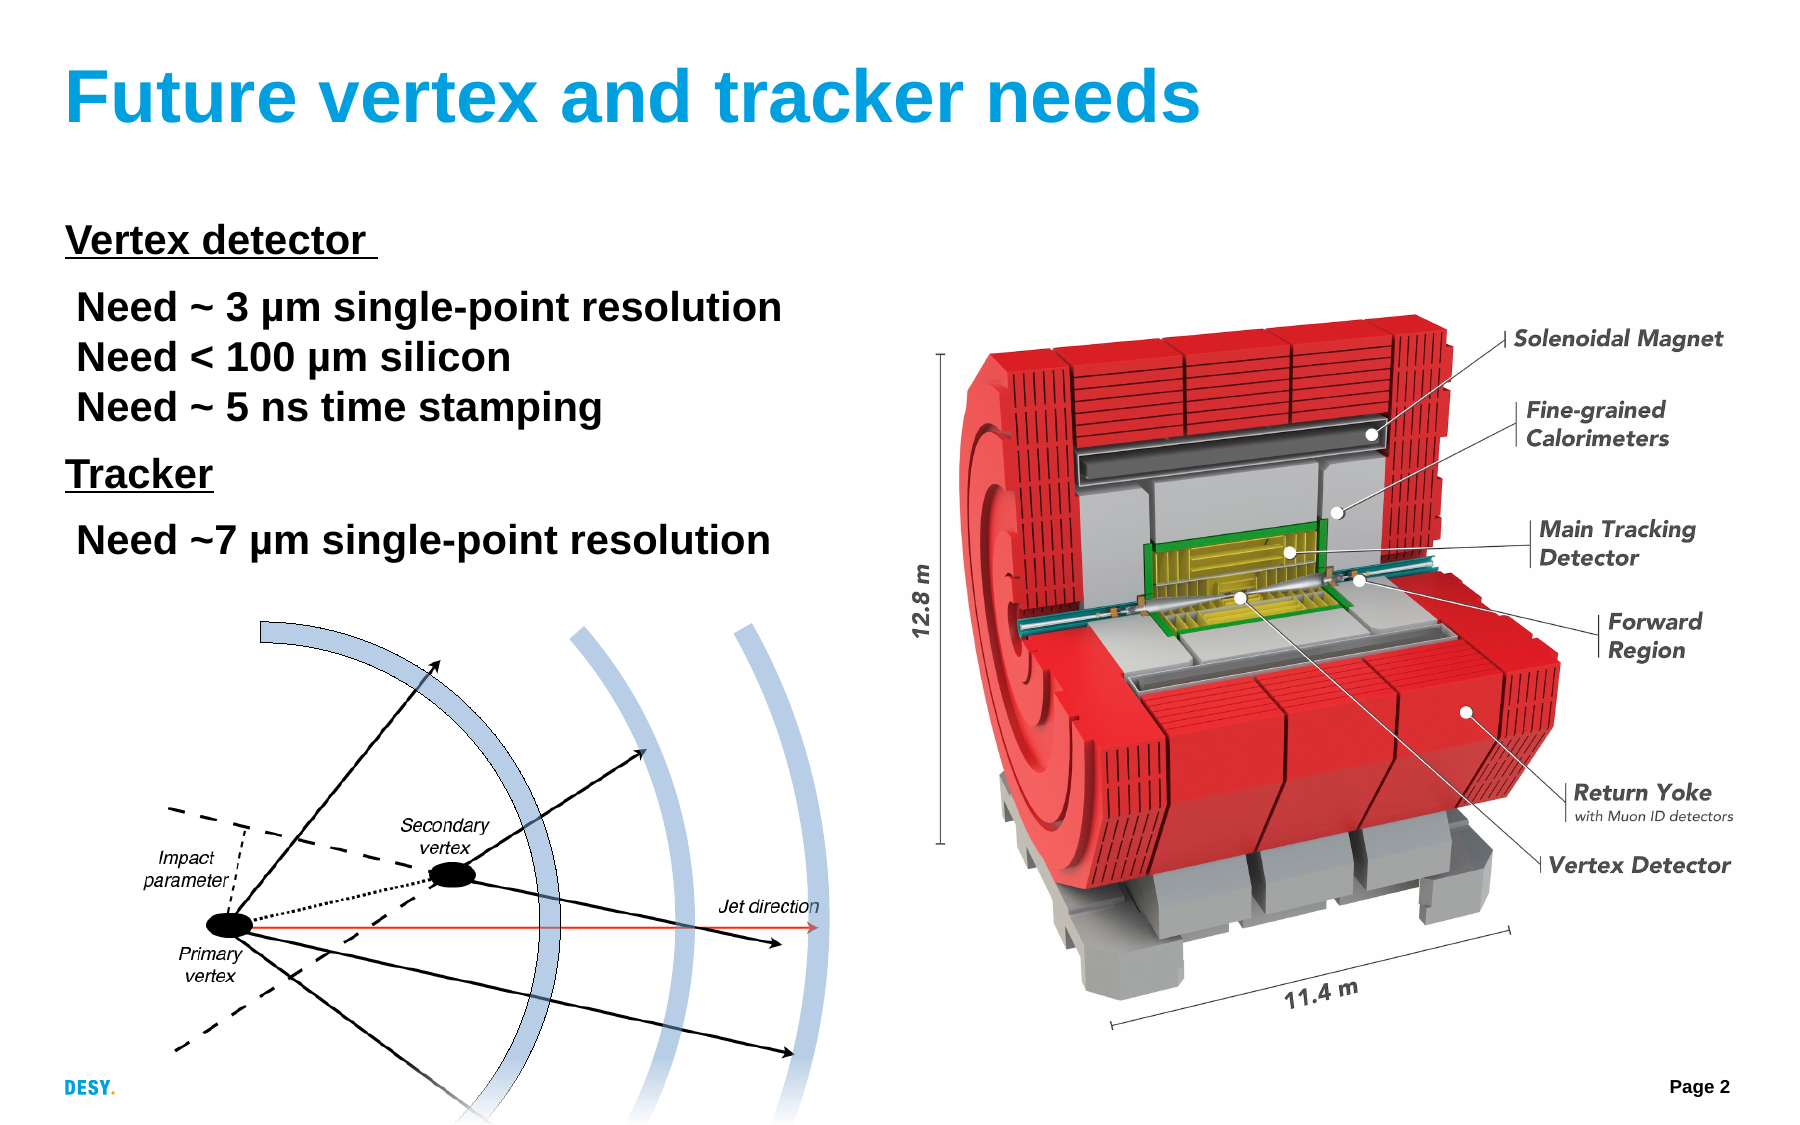

# Future vertex and tracker needs
Vertex detector
 Need ~ 3 µm single-point resolution
 Need < 100 µm silicon
 Need ~ 5 ns time stamping
Tracker
 Need ~7 µm single-point resolution